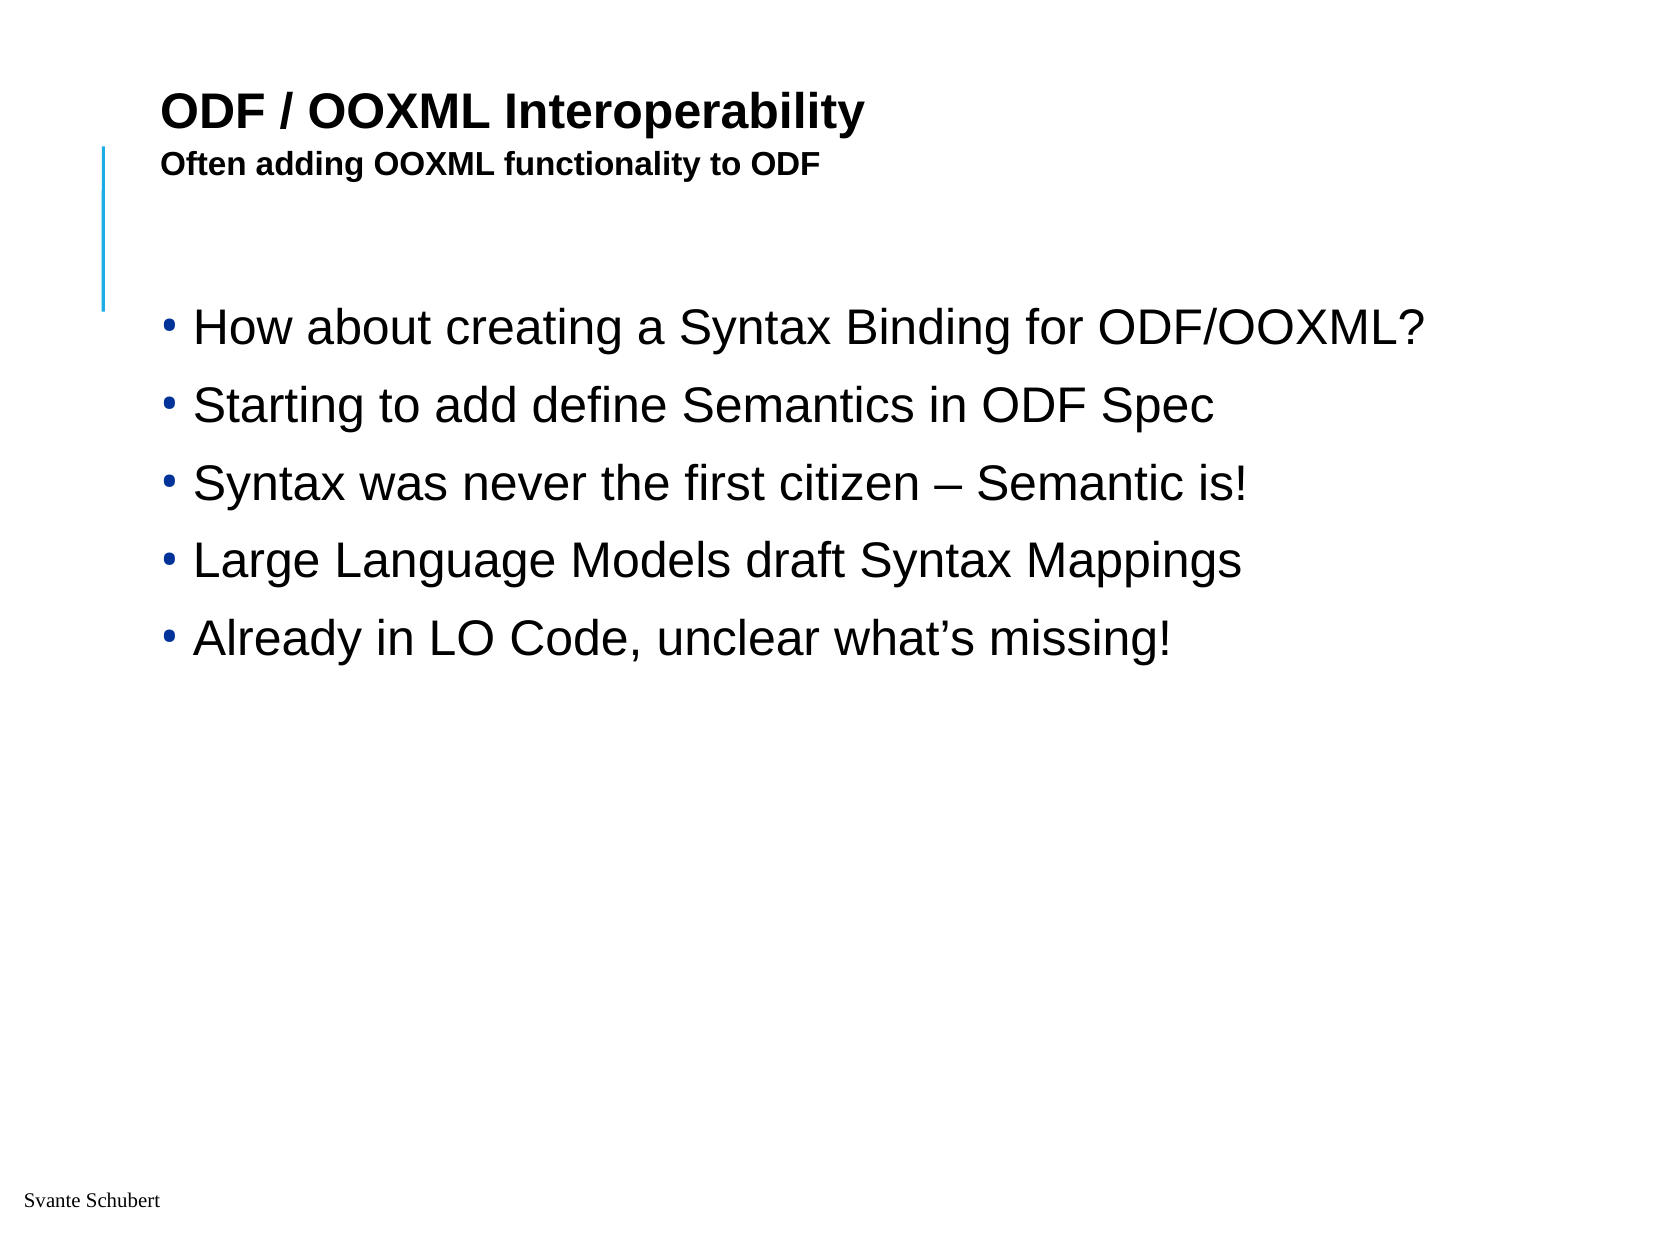

# ODF / OOXML Interoperability Often adding OOXML functionality to ODF
 How about creating a Syntax Binding for ODF/OOXML?
 Starting to add define Semantics in ODF Spec
 Syntax was never the first citizen – Semantic is!
 Large Language Models draft Syntax Mappings
 Already in LO Code, unclear what’s missing!
Svante Schubert